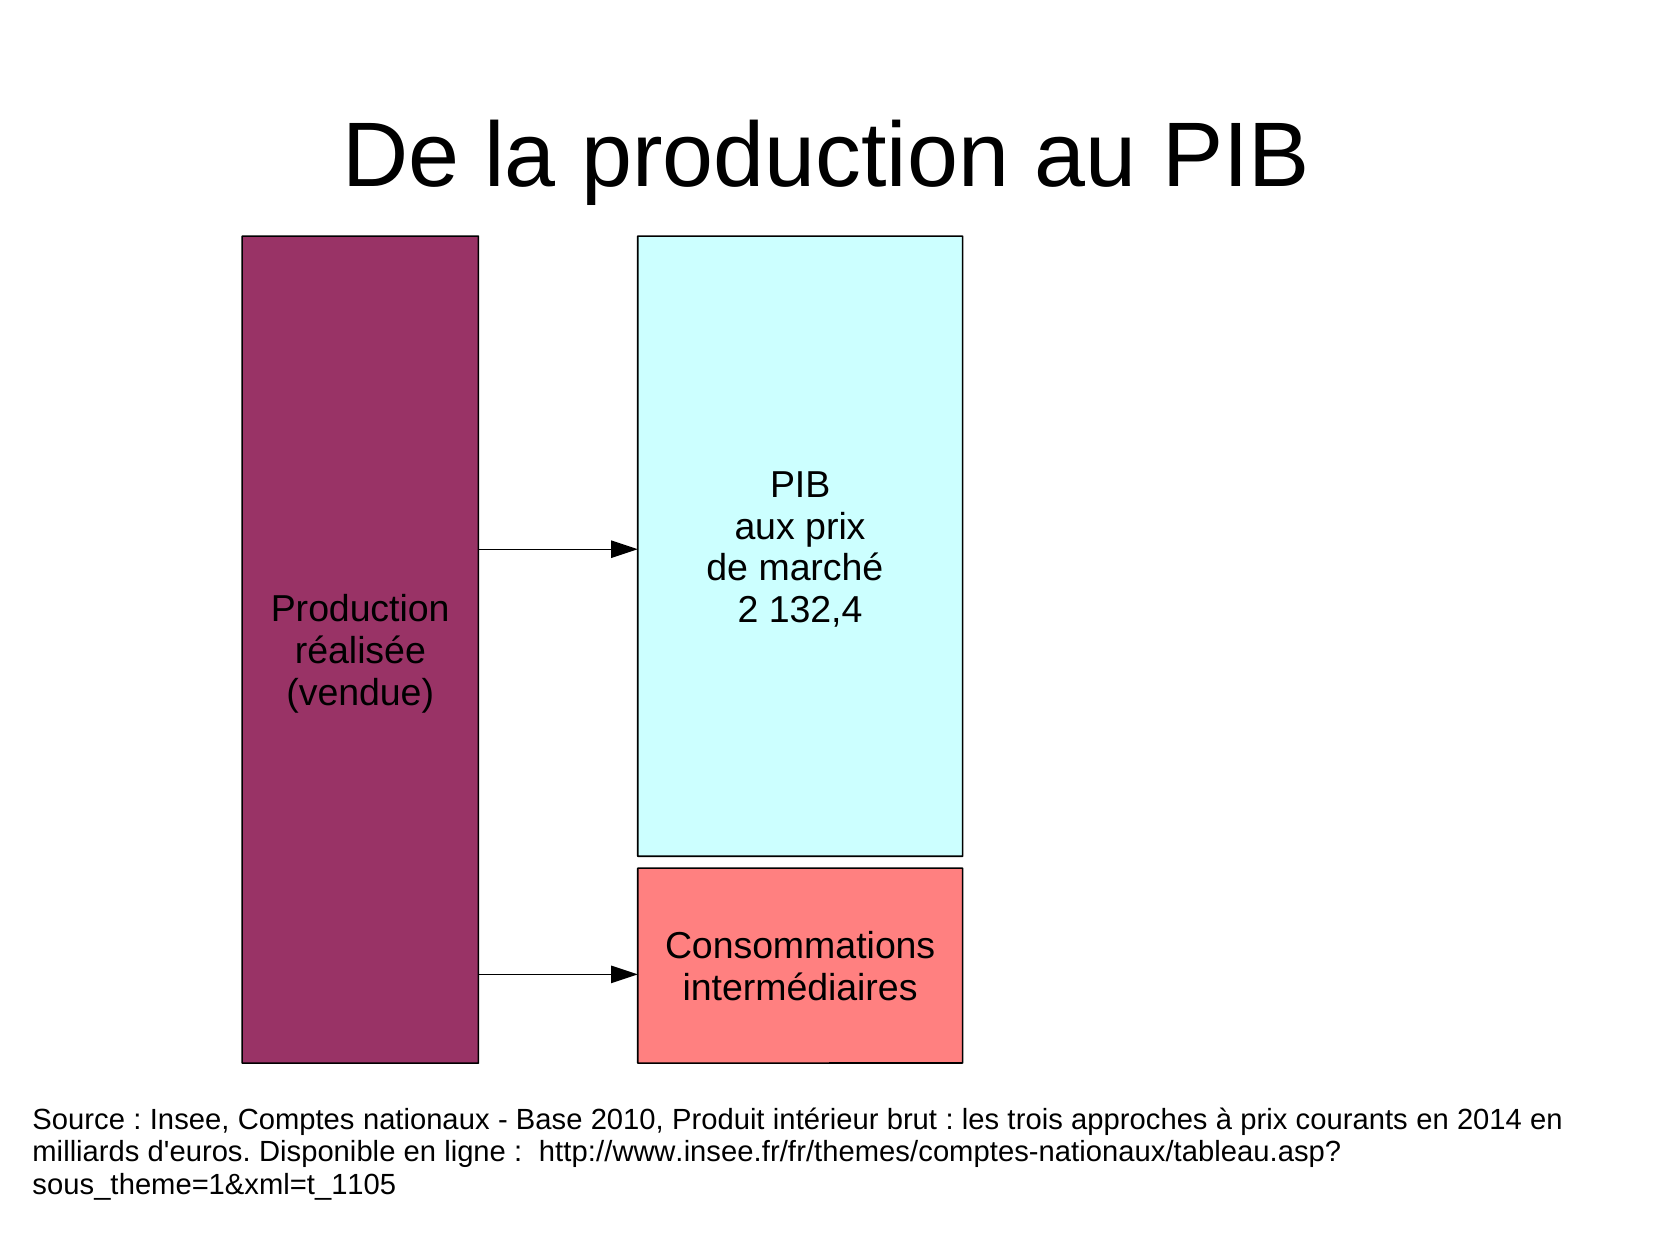

# De la production au PIB
Production
réalisée
(vendue)
PIB
aux prix
de marché
2 132,4
Consommations
intermédiaires
Source : Insee, Comptes nationaux - Base 2010, Produit intérieur brut : les trois approches à prix courants en 2014 en milliards d'euros. Disponible en ligne : http://www.insee.fr/fr/themes/comptes-nationaux/tableau.asp?sous_theme=1&xml=t_1105